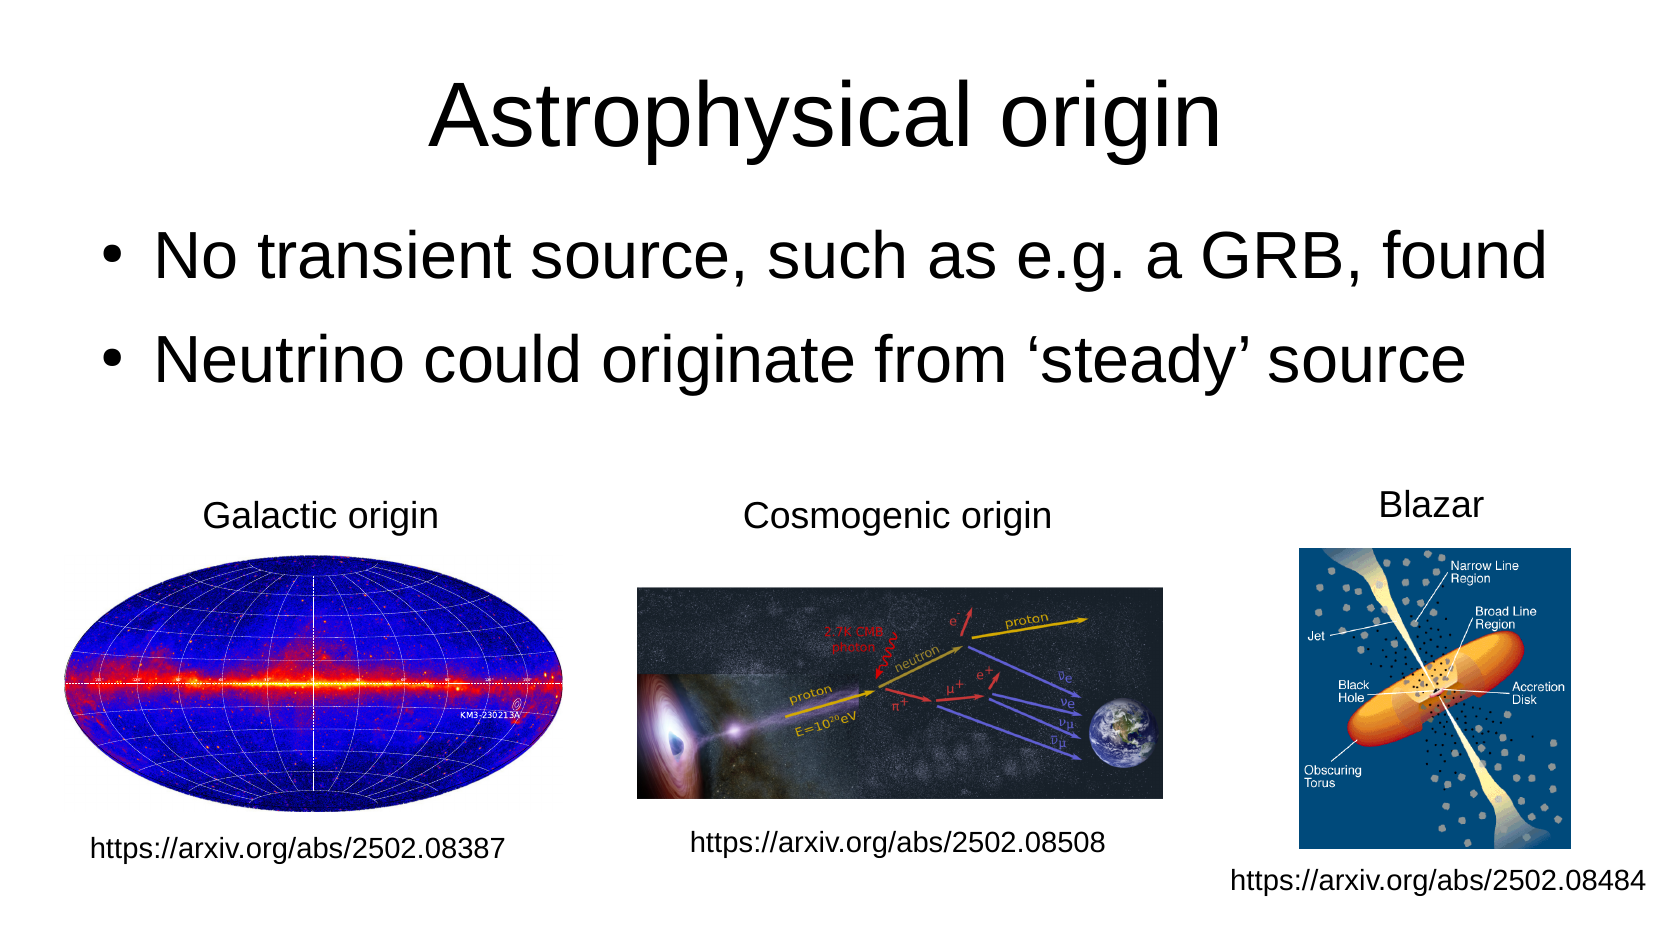

# Astrophysical origin
No transient source, such as e.g. a GRB, found
Neutrino could originate from ‘steady’ source
Blazar
Galactic origin
Cosmogenic origin
https://arxiv.org/abs/2502.08508
https://arxiv.org/abs/2502.08387
https://arxiv.org/abs/2502.08484